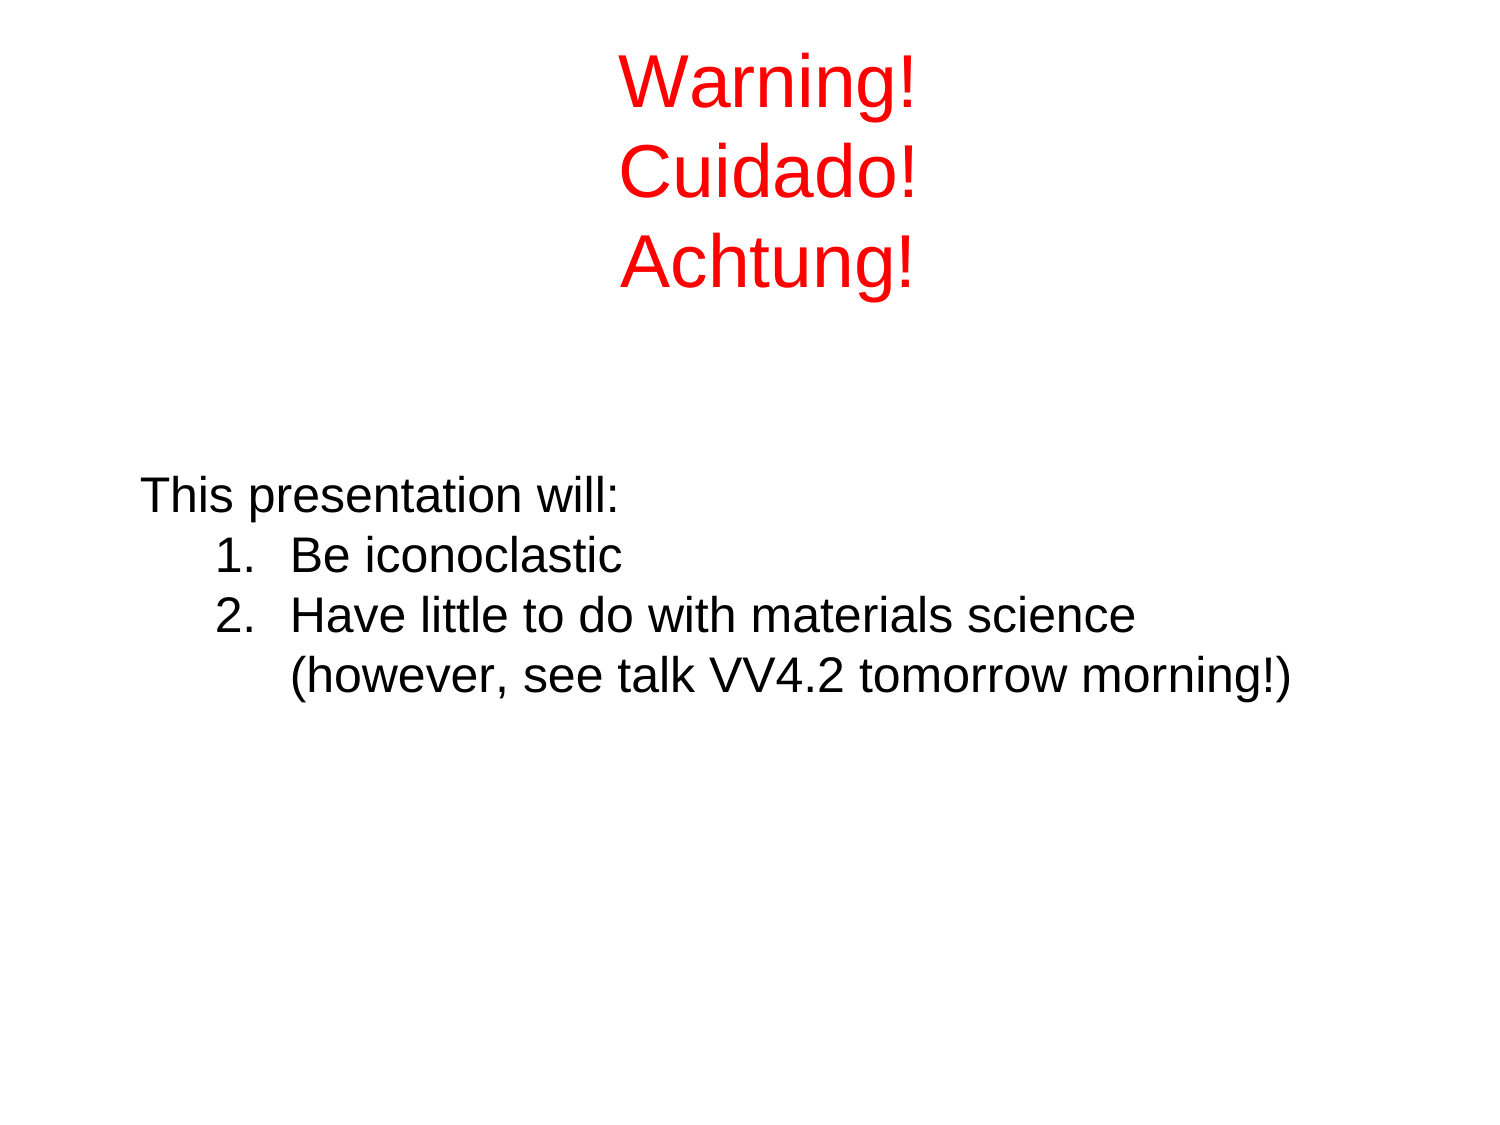

Warning!
Cuidado!
Achtung!
This presentation will:
Be iconoclastic
Have little to do with materials science (however, see talk VV4.2 tomorrow morning!)